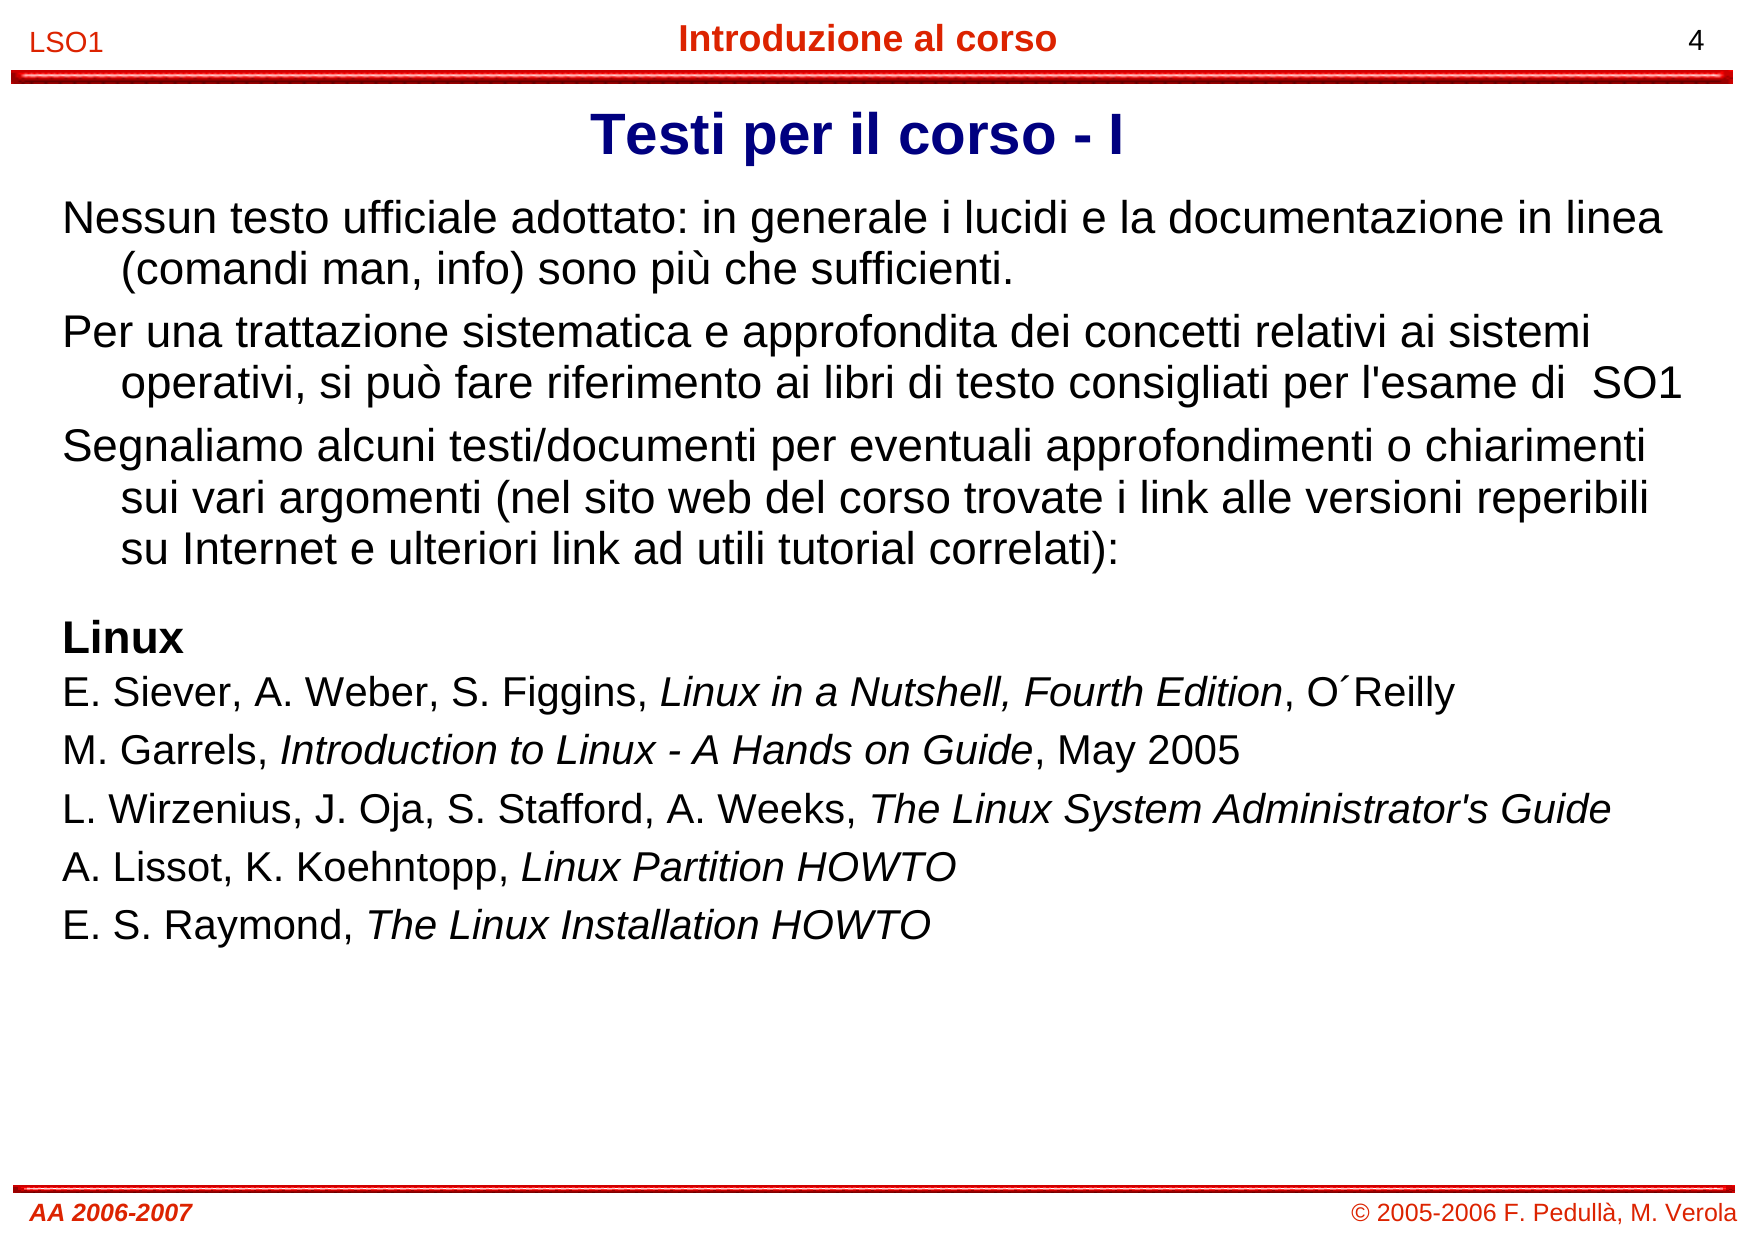

Testi per il corso - I
# Nessun testo ufficiale adottato: in generale i lucidi e la documentazione in linea (comandi man, info) sono più che sufficienti.
Per una trattazione sistematica e approfondita dei concetti relativi ai sistemi operativi, si può fare riferimento ai libri di testo consigliati per l'esame di SO1
Segnaliamo alcuni testi/documenti per eventuali approfondimenti o chiarimenti sui vari argomenti (nel sito web del corso trovate i link alle versioni reperibili su Internet e ulteriori link ad utili tutorial correlati):
Linux
E. Siever, A. Weber, S. Figgins, Linux in a Nutshell, Fourth Edition, O´Reilly
M. Garrels, Introduction to Linux - A Hands on Guide, May 2005
L. Wirzenius, J. Oja, S. Stafford, A. Weeks, The Linux System Administrator's Guide
A. Lissot, K. Koehntopp, Linux Partition HOWTO
E. S. Raymond, The Linux Installation HOWTO